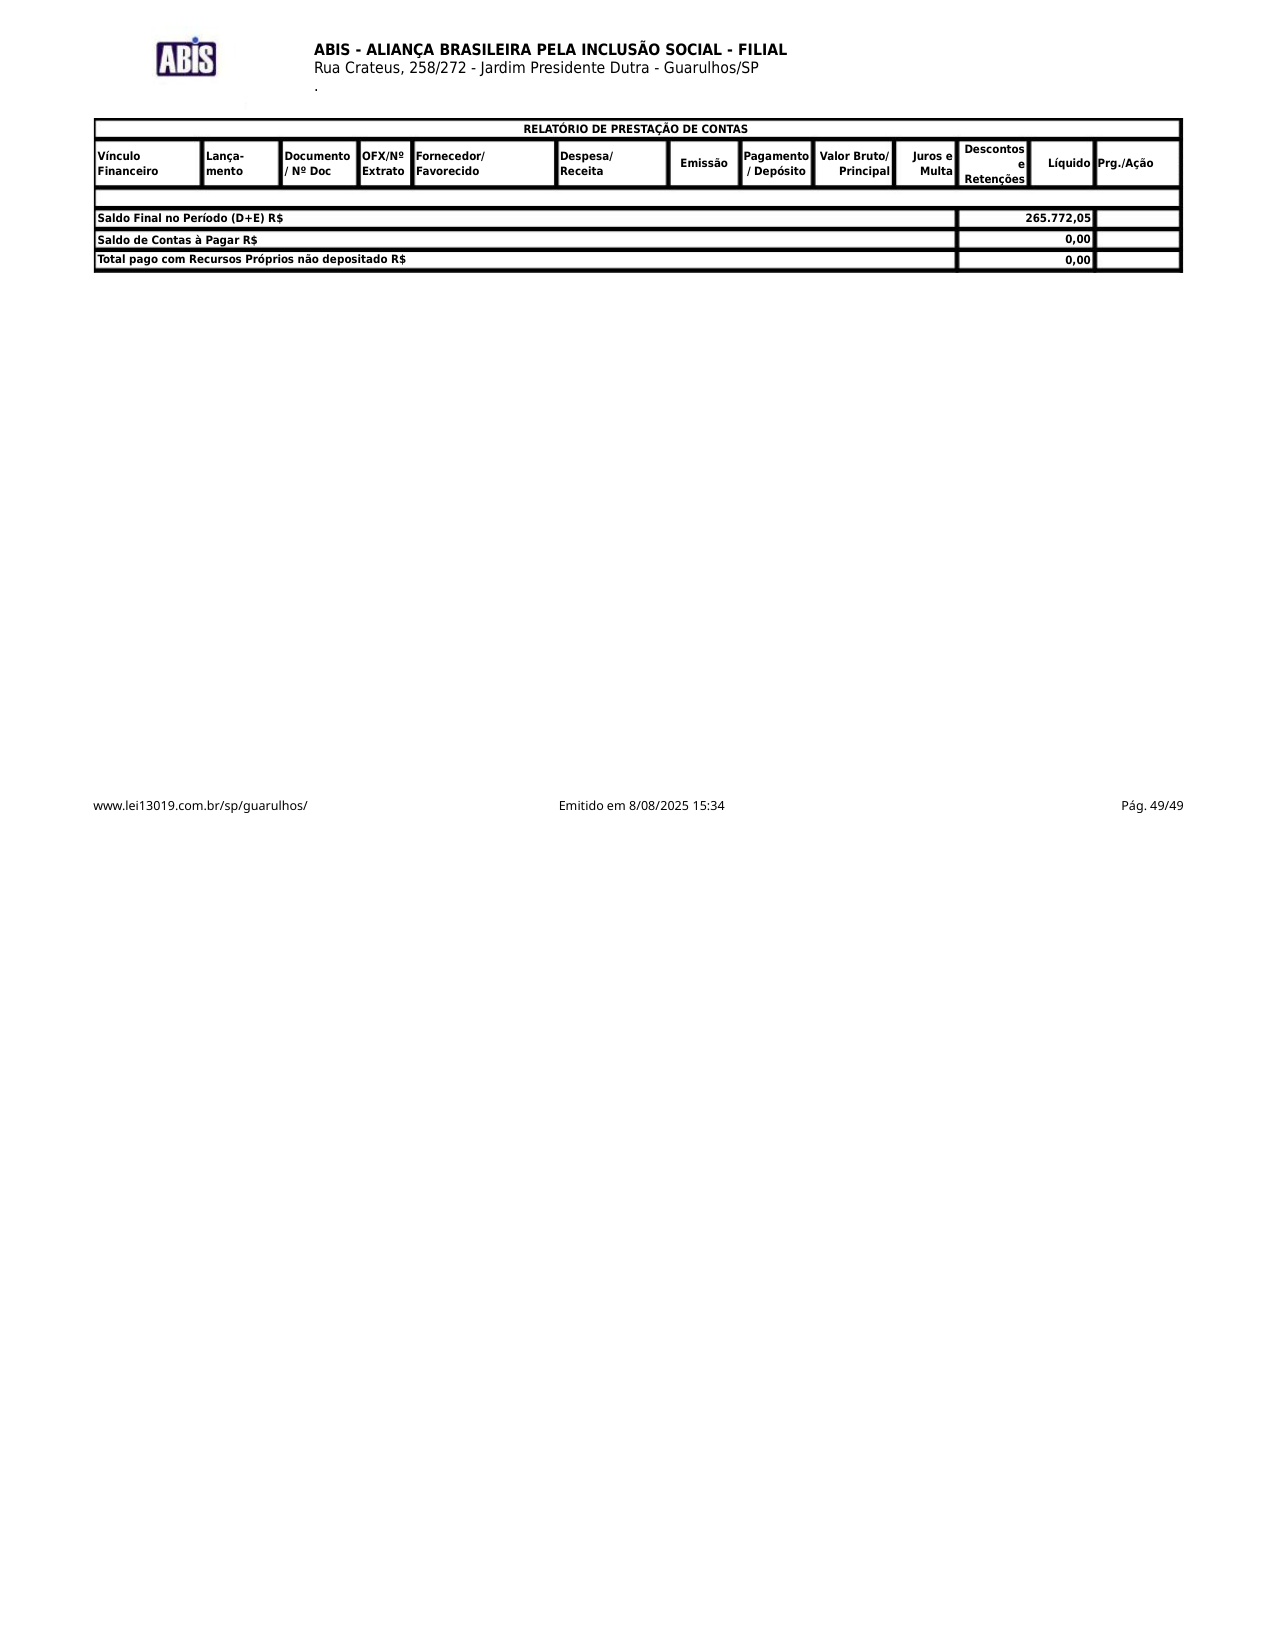

ABIS - ALIANÇA BRASILEIRA PELA INCLUSÃO SOCIAL - FILIAL
Rua Crateus, 258/272 - Jardim Presidente Dutra - Guarulhos/SP
.
RELATÓRIO DE PRESTAÇÃO DE CONTAS
Descontos
e
Retenções
Vínculo
Financeiro
Lança-
mento
Documento OFX/Nº Fornecedor/
/ Nº Doc Extrato Favorecido
Despesa/
Receita
Pagamento Valor Bruto/
/ Depósito Principal
Juros e
Multa
Emissão
Líquido Prg./Ação
Saldo Final no Período (D+E) R$
Saldo de Contas à Pagar R$
265.772,05
0,00
0,00
Total pago com Recursos Próprios não depositado R$
www.lei13019.com.br/sp/guarulhos/
Emitido em 8/08/2025 15:34
Pág. 49/49